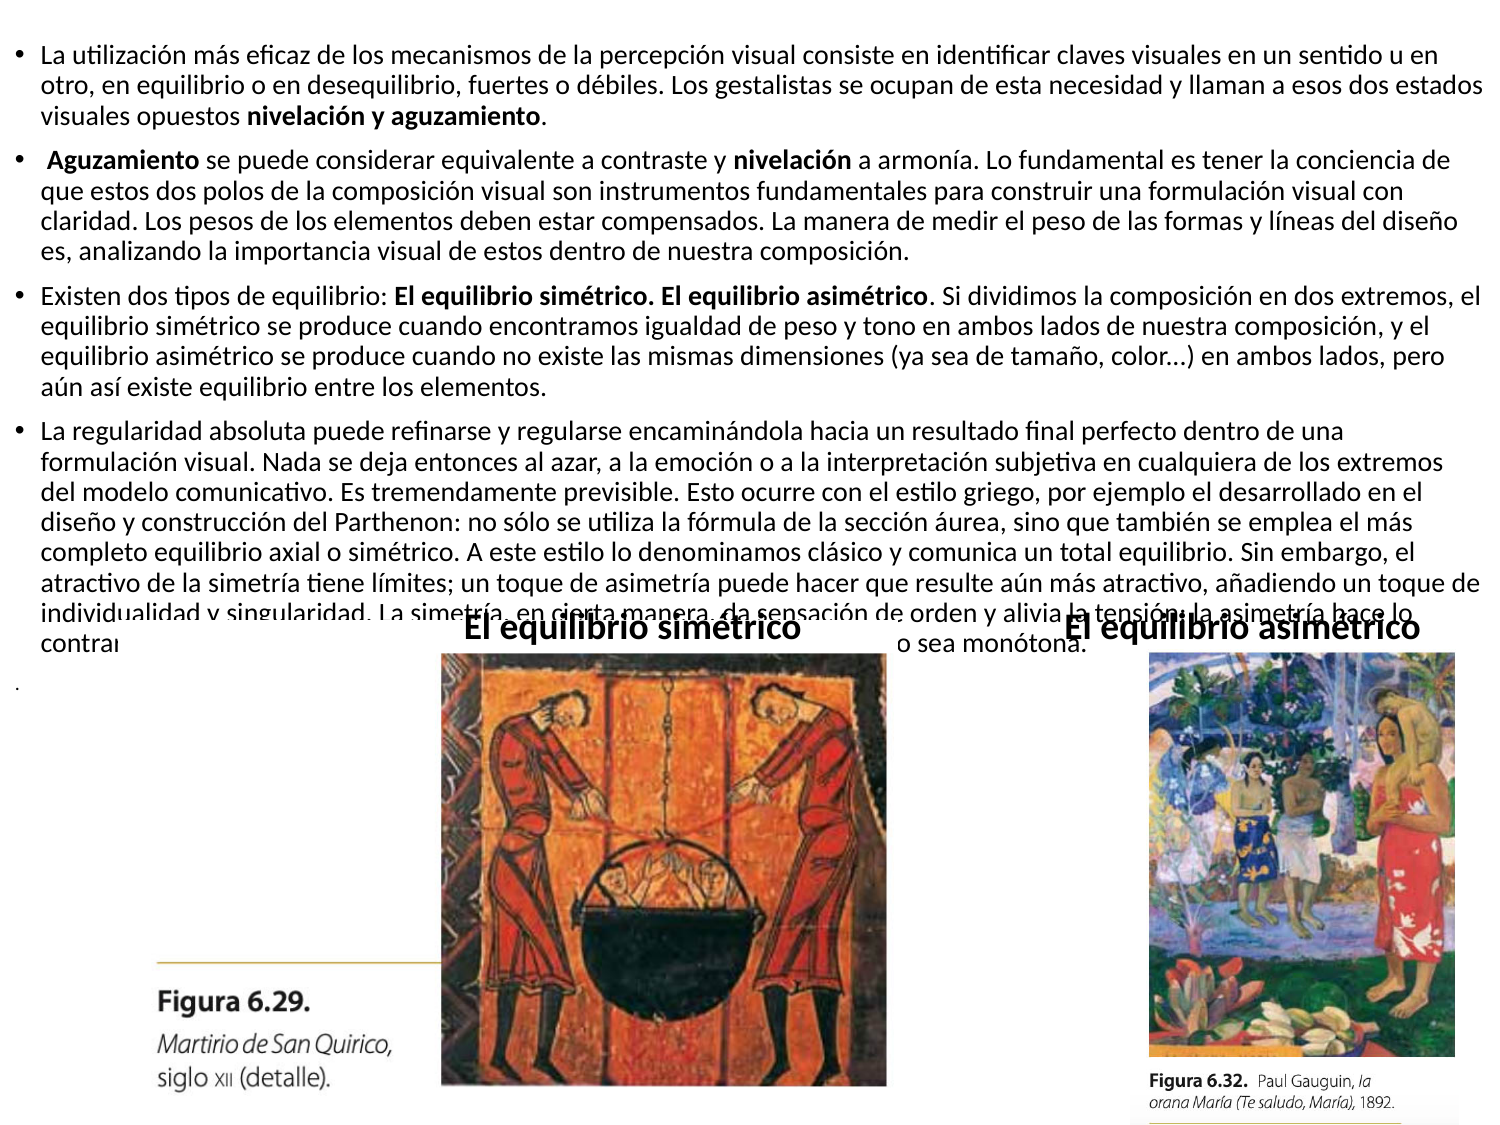

La utilización más eficaz de los mecanismos de la percepción visual consiste en identificar claves visuales en un sentido u en otro, en equilibrio o en desequilibrio, fuertes o débiles. Los gestalistas se ocupan de esta necesidad y llaman a esos dos estados visuales opuestos nivelación y aguzamiento.
 Aguzamiento se puede considerar equivalente a contraste y nivelación a armonía. Lo fundamental es tener la conciencia de que estos dos polos de la composición visual son instrumentos fundamentales para construir una formulación visual con claridad. Los pesos de los elementos deben estar compensados. La manera de medir el peso de las formas y líneas del diseño es, analizando la importancia visual de estos dentro de nuestra composición.
Existen dos tipos de equilibrio: El equilibrio simétrico. El equilibrio asimétrico. Si dividimos la composición en dos extremos, el equilibrio simétrico se produce cuando encontramos igualdad de peso y tono en ambos lados de nuestra composición, y el equilibrio asimétrico se produce cuando no existe las mismas dimensiones (ya sea de tamaño, color...) en ambos lados, pero aún así existe equilibrio entre los elementos.
La regularidad absoluta puede refinarse y regularse encaminándola hacia un resultado final perfecto dentro de una formulación visual. Nada se deja entonces al azar, a la emoción o a la interpretación subjetiva en cualquiera de los extremos del modelo comunicativo. Es tremendamente previsible. Esto ocurre con el estilo griego, por ejemplo el desarrollado en el diseño y construcción del Parthenon: no sólo se utiliza la fórmula de la sección áurea, sino que también se emplea el más completo equilibrio axial o simétrico. A este estilo lo denominamos clásico y comunica un total equilibrio. Sin embargo, el atractivo de la simetría tiene límites; un toque de asimetría puede hacer que resulte aún más atractivo, añadiendo un toque de individualidad y singularidad. La simetría, en cierta manera, da sensación de orden y alivia la tensión; la asimetría hace lo contrario, crea agitación y tensión, pero puede conseguir que una imagen no sea monótona.
.
 El equilibrio simétrico El equilibrio asimétrico